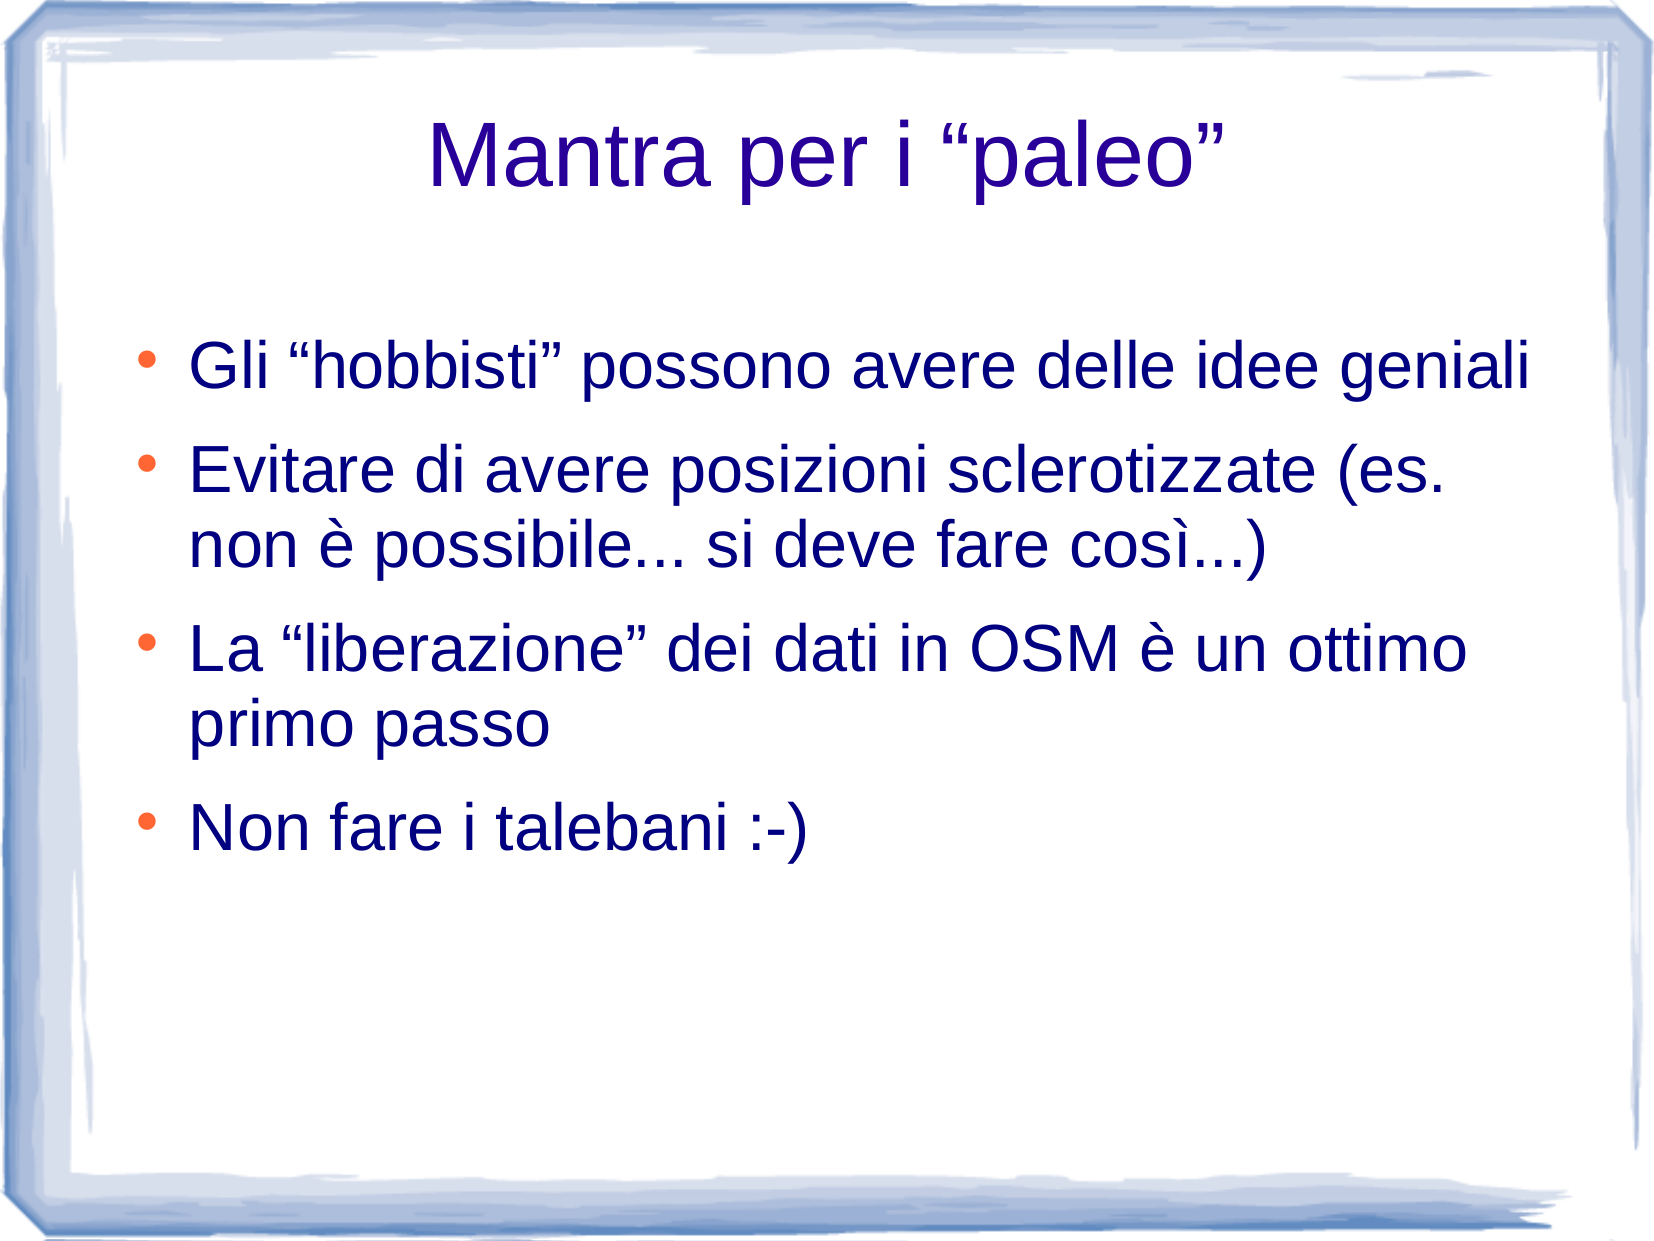

# Mantra per i “paleo”
Gli “hobbisti” possono avere delle idee geniali
Evitare di avere posizioni sclerotizzate (es. non è possibile... si deve fare così...)
La “liberazione” dei dati in OSM è un ottimo primo passo
Non fare i talebani :-)